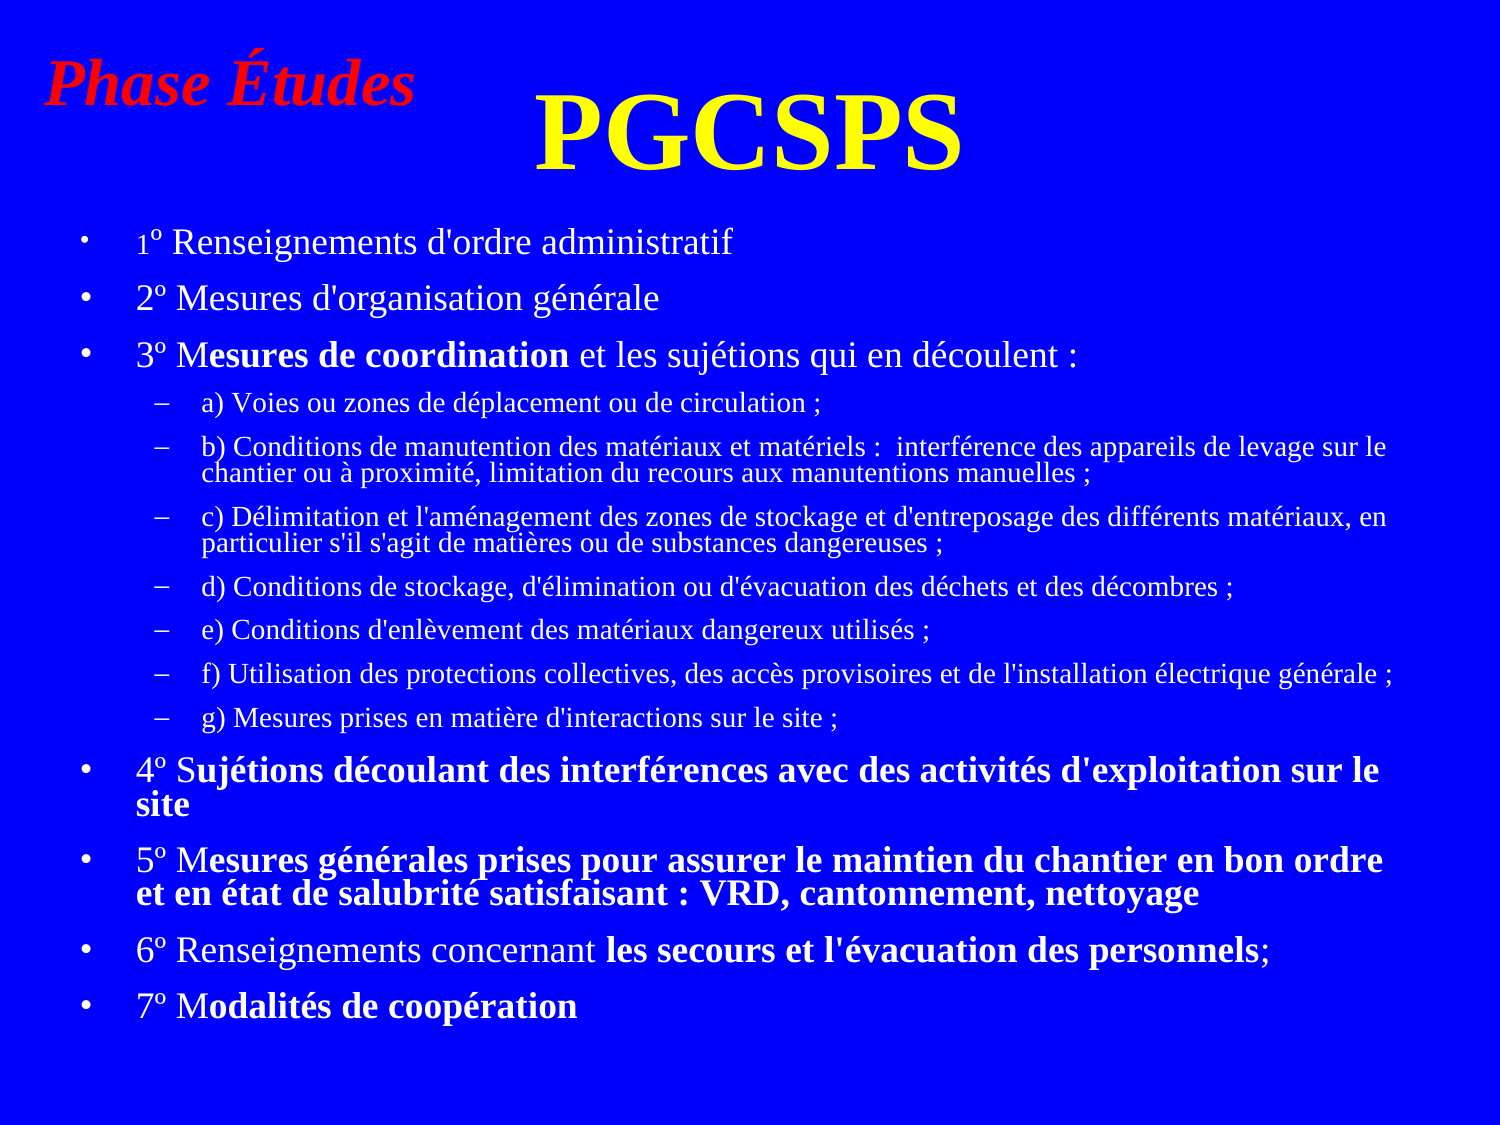

Phase Études
# PGCSPS
1º Renseignements d'ordre administratif
2º Mesures d'organisation générale
3º Mesures de coordination et les sujétions qui en découlent :
a) Voies ou zones de déplacement ou de circulation ;
b) Conditions de manutention des matériaux et matériels : interférence des appareils de levage sur le chantier ou à proximité, limitation du recours aux manutentions manuelles ;
c) Délimitation et l'aménagement des zones de stockage et d'entreposage des différents matériaux, en particulier s'il s'agit de matières ou de substances dangereuses ;
d) Conditions de stockage, d'élimination ou d'évacuation des déchets et des décombres ;
e) Conditions d'enlèvement des matériaux dangereux utilisés ;
f) Utilisation des protections collectives, des accès provisoires et de l'installation électrique générale ;
g) Mesures prises en matière d'interactions sur le site ;
4º Sujétions découlant des interférences avec des activités d'exploitation sur le site
5º Mesures générales prises pour assurer le maintien du chantier en bon ordre et en état de salubrité satisfaisant : VRD, cantonnement, nettoyage
6º Renseignements concernant les secours et l'évacuation des personnels;
7º Modalités de coopération